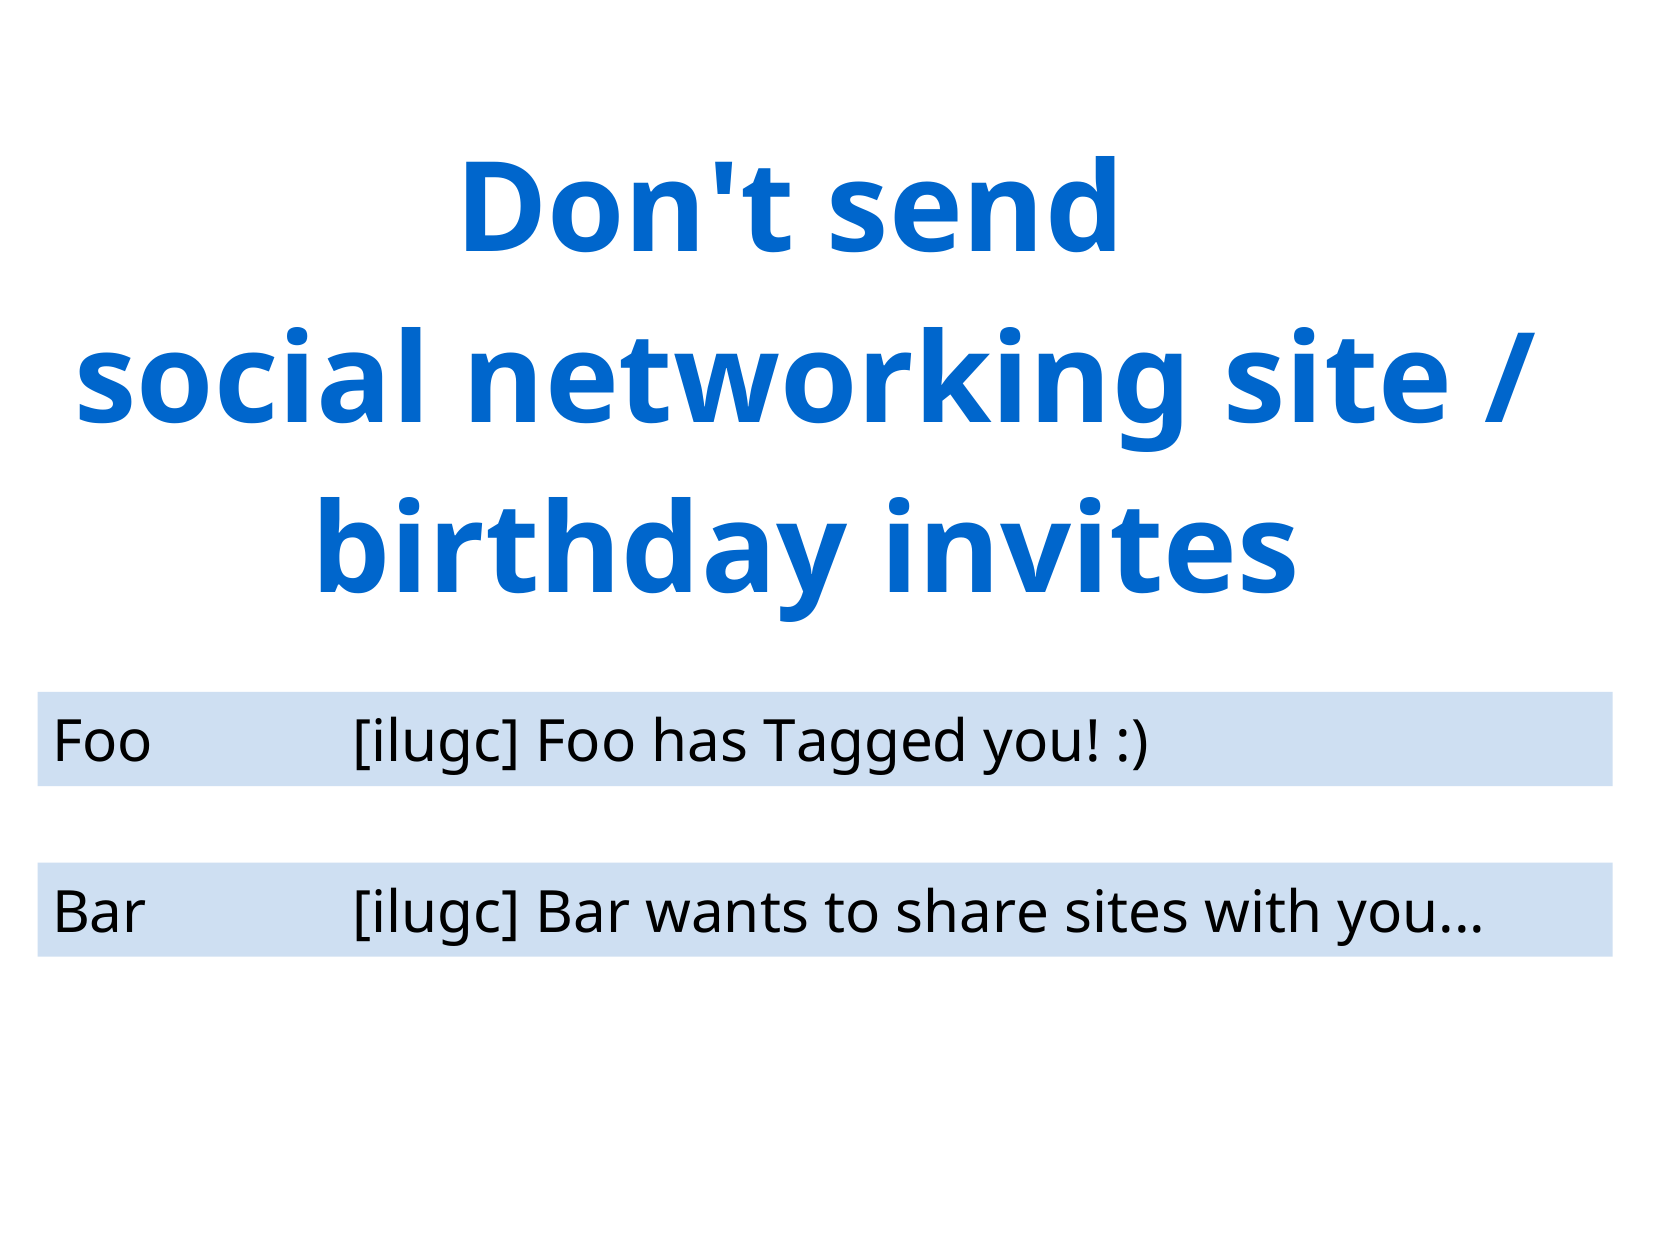

Don't send
social networking site / birthday invites
Foo			[ilugc] Foo has Tagged you! :)
Bar			[ilugc] Bar wants to share sites with you...